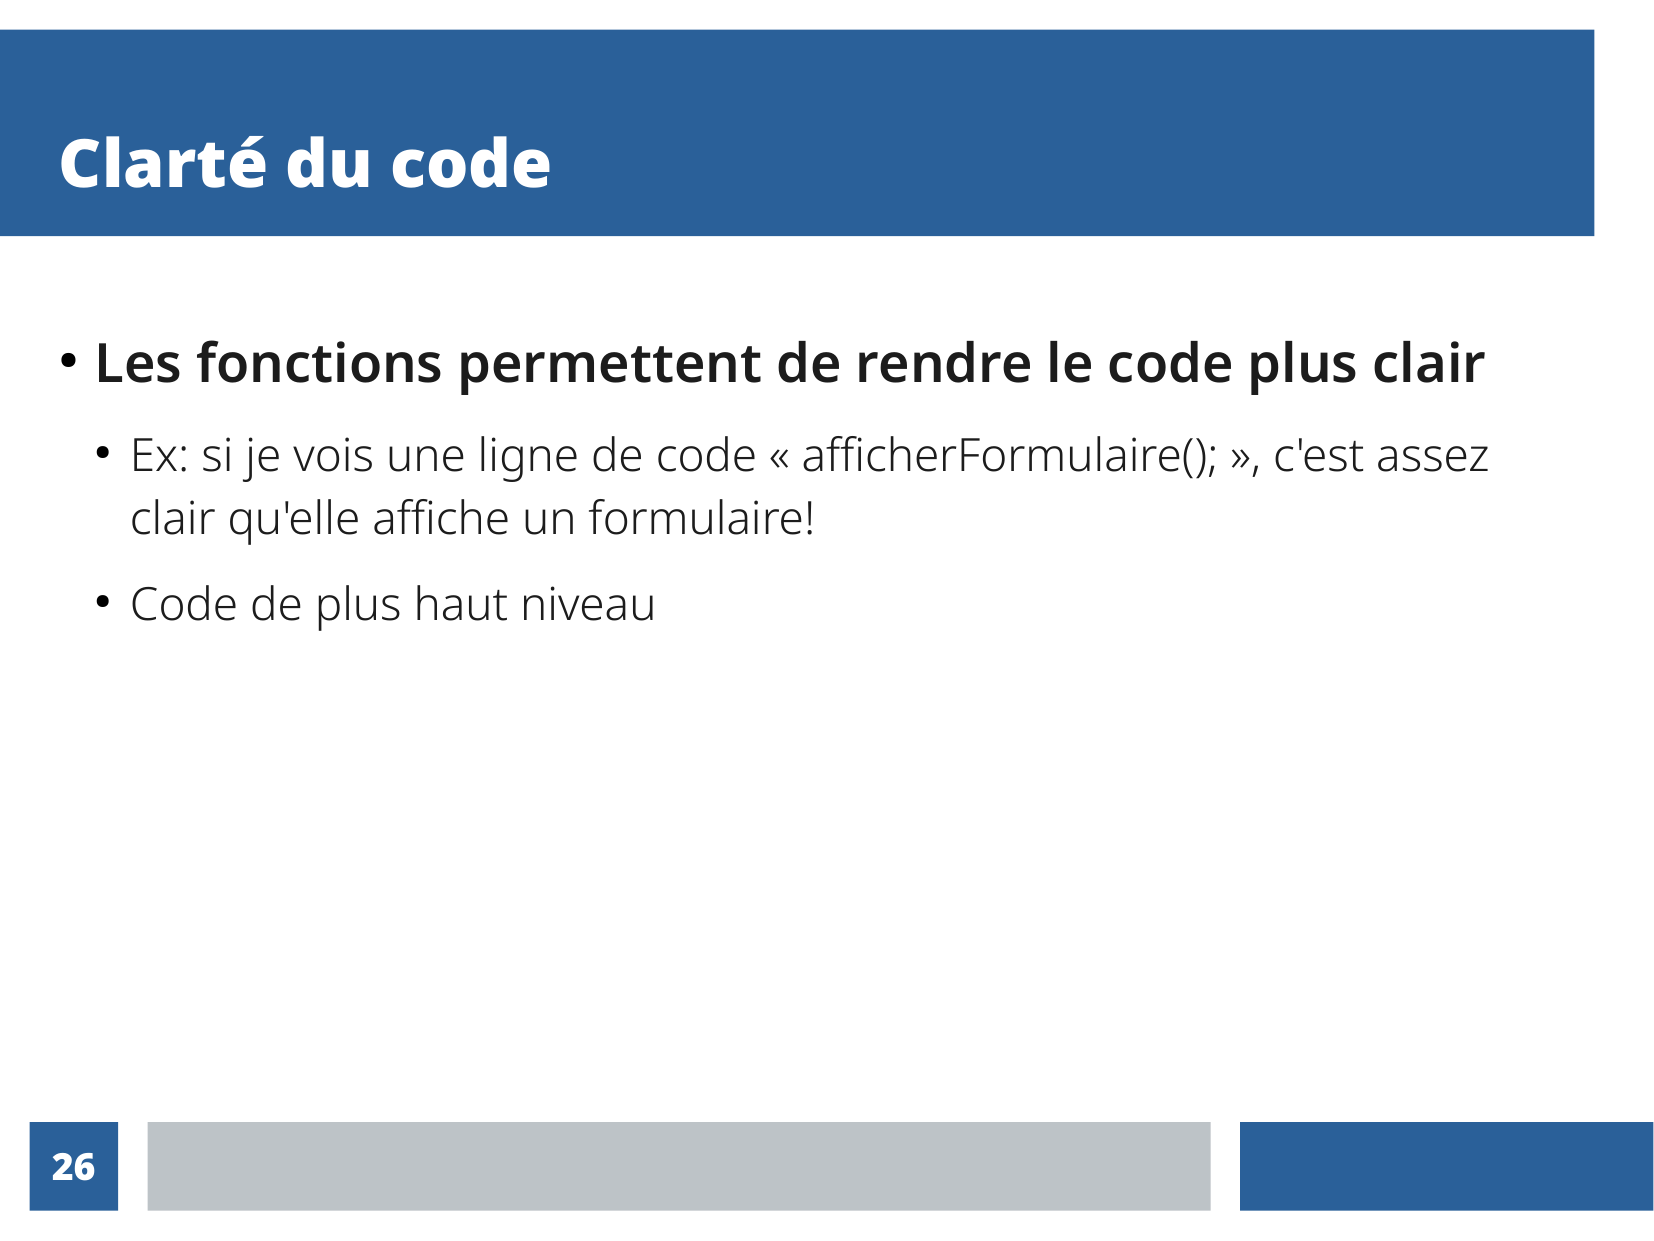

# Clarté du code
Les fonctions permettent de rendre le code plus clair
Ex: si je vois une ligne de code « afficherFormulaire(); », c'est assez clair qu'elle affiche un formulaire!
Code de plus haut niveau
26